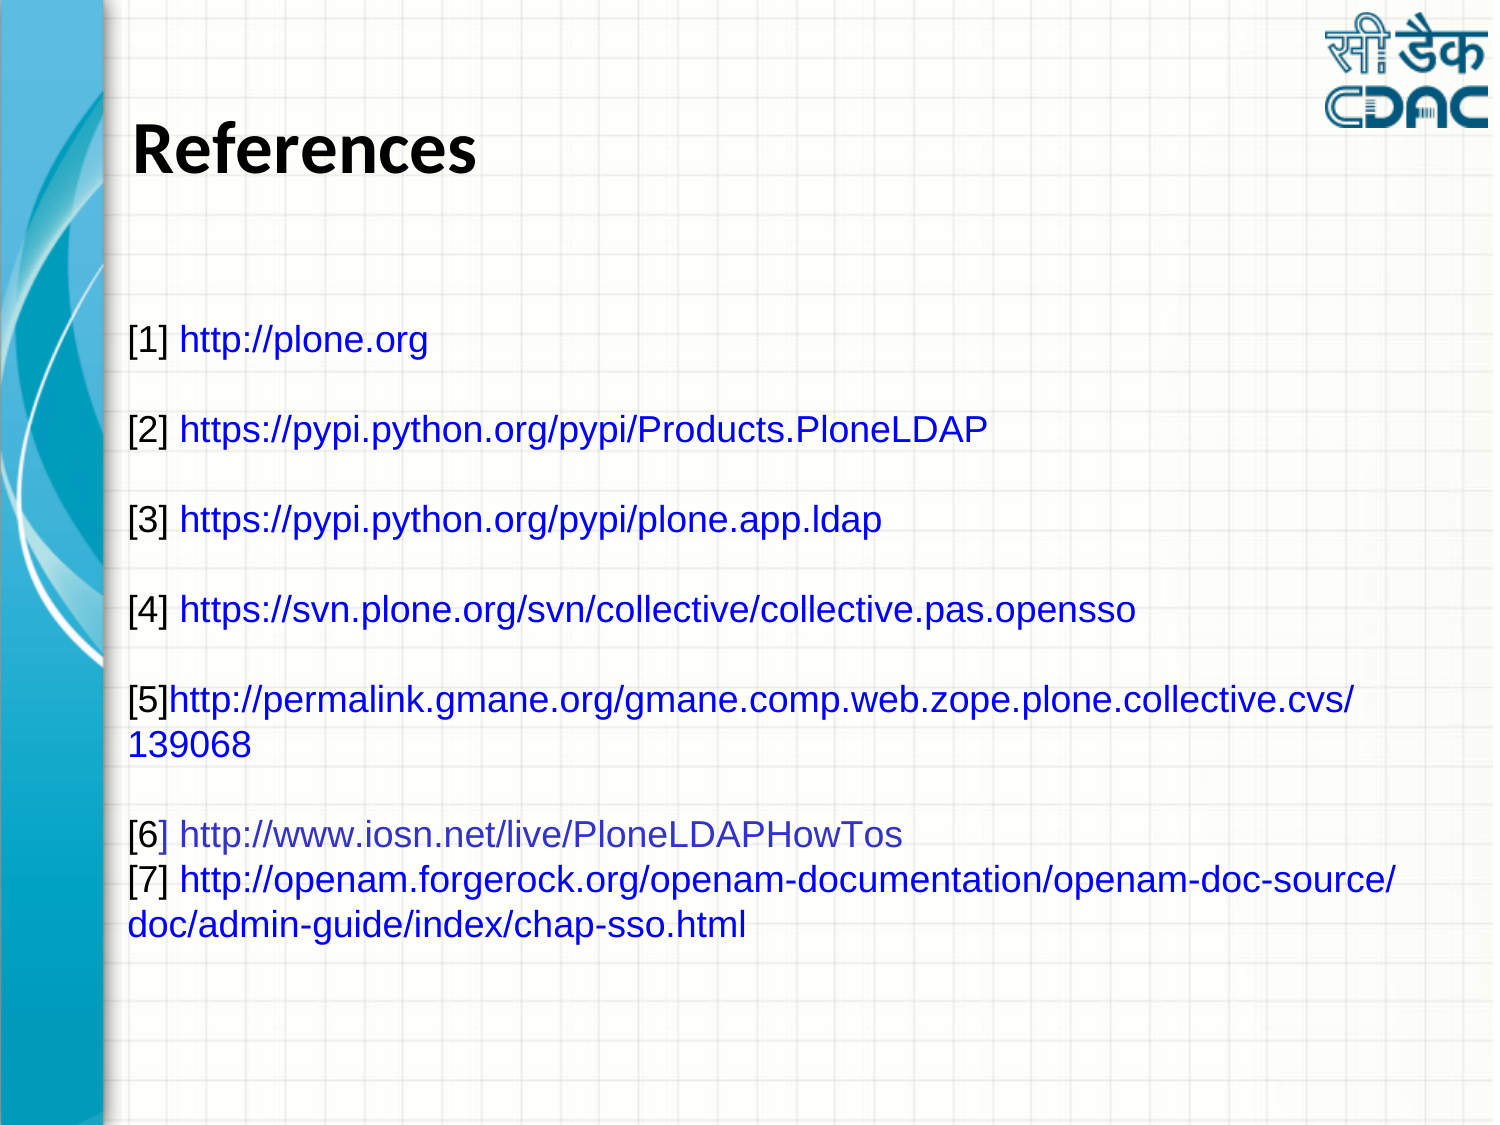

References
[1] http://plone.org
[2] https://pypi.python.org/pypi/Products.PloneLDAP
[3] https://pypi.python.org/pypi/plone.app.ldap
[4] https://svn.plone.org/svn/collective/collective.pas.opensso
[5]http://permalink.gmane.org/gmane.comp.web.zope.plone.collective.cvs/139068
[6] http://www.iosn.net/live/PloneLDAPHowTos
[7] http://openam.forgerock.org/openam-documentation/openam-doc-source/doc/admin-guide/index/chap-sso.html